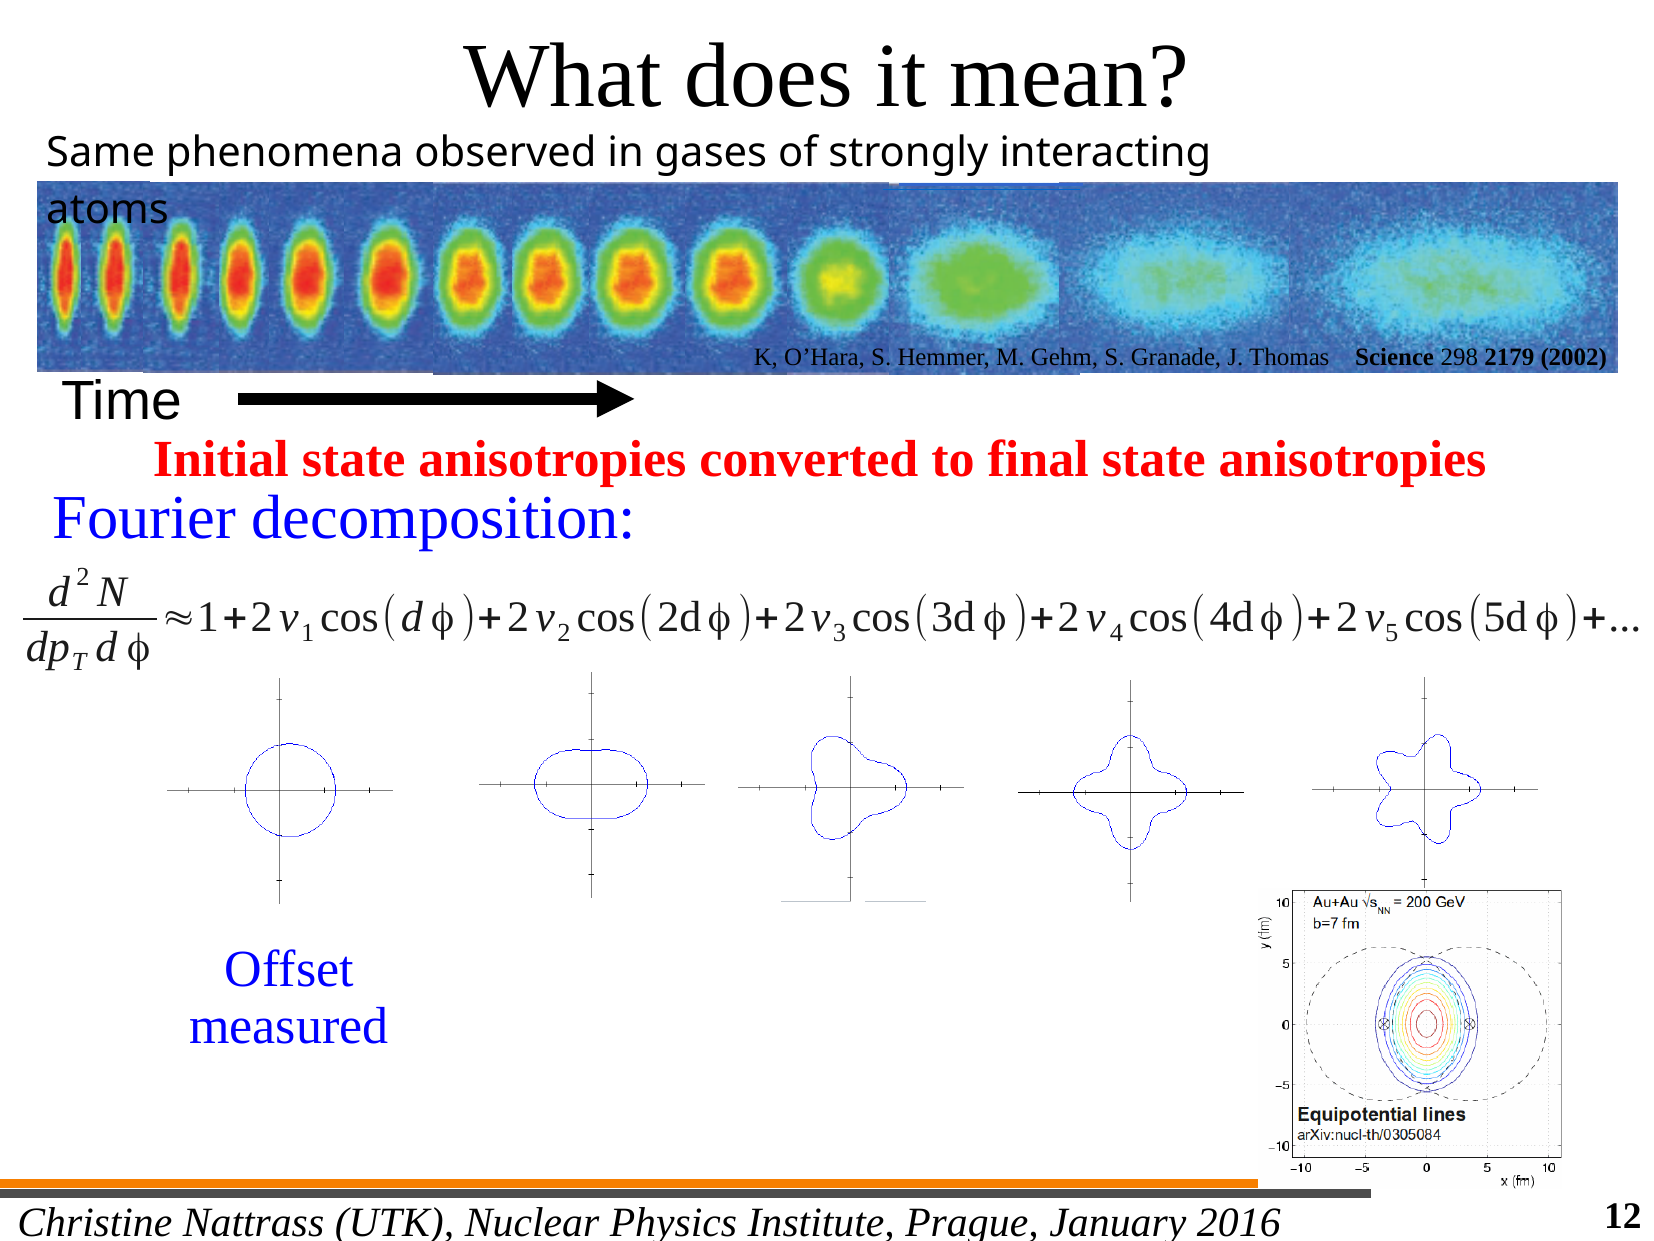

# What does it mean?
Same phenomena observed in gases of strongly interacting atoms
K, O’Hara, S. Hemmer, M. Gehm, S. Granade, J. Thomas Science 298 2179 (2002)
Time
Initial state anisotropies converted to final state anisotropies
Fourier decomposition:
Offset
measured